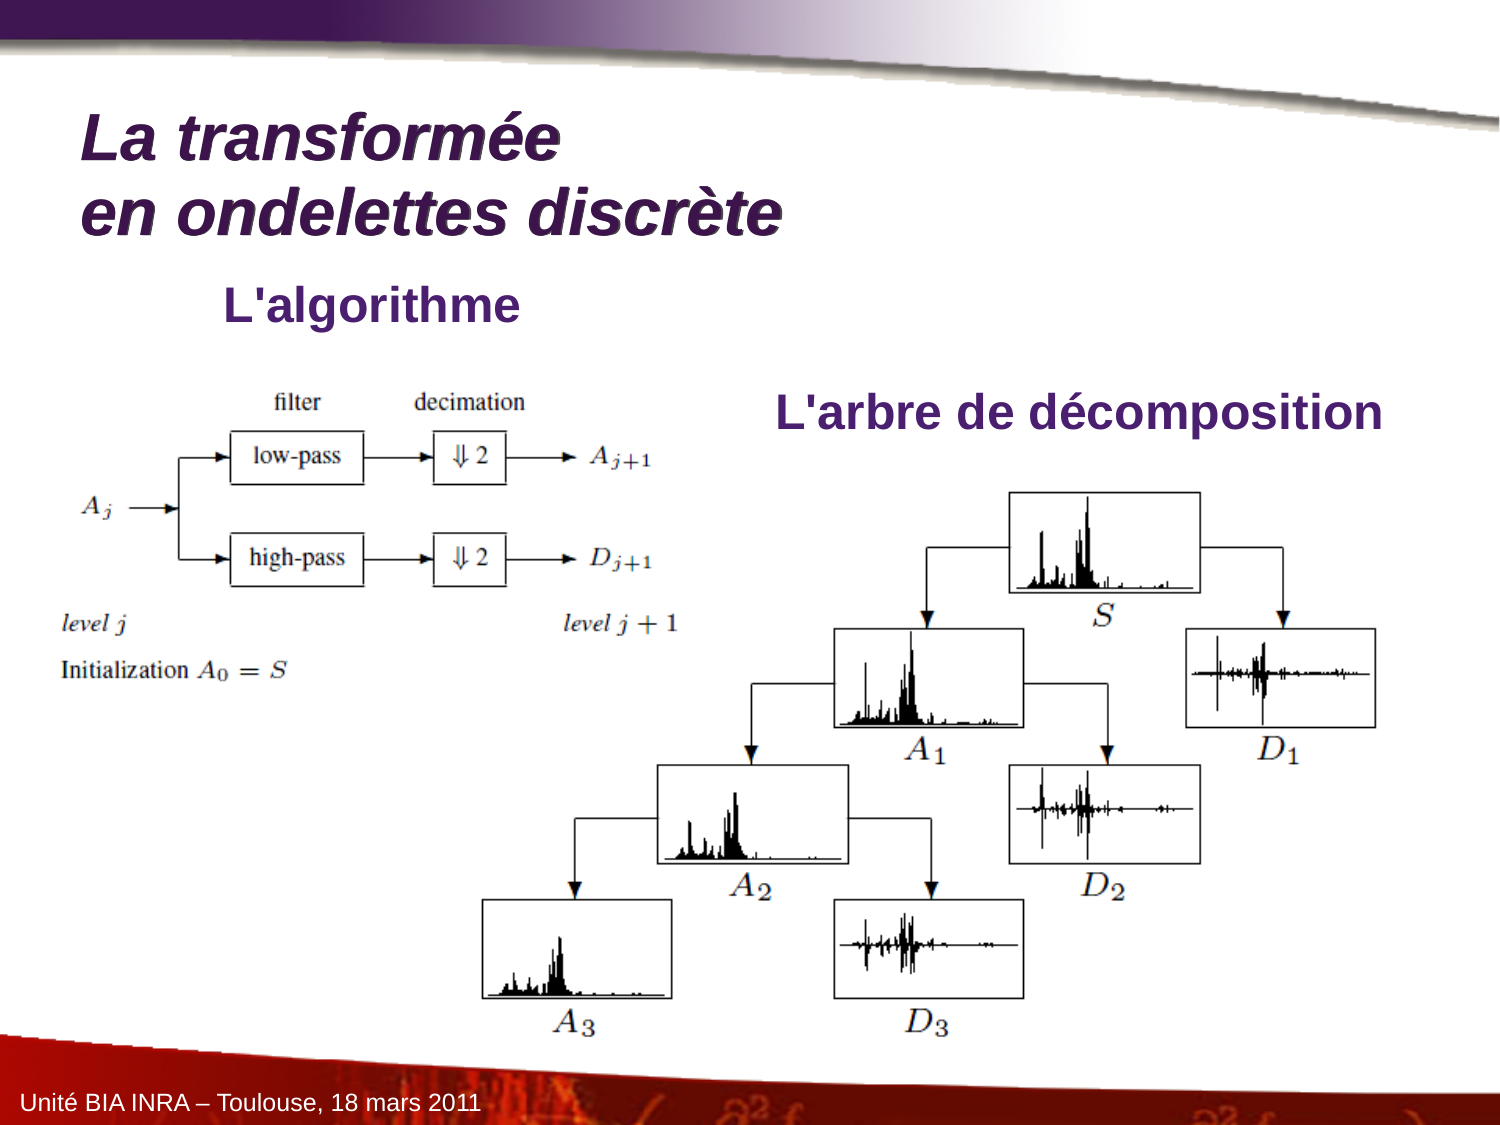

# La transformée en ondelettes discrète
L'algorithme
L'arbre de décomposition